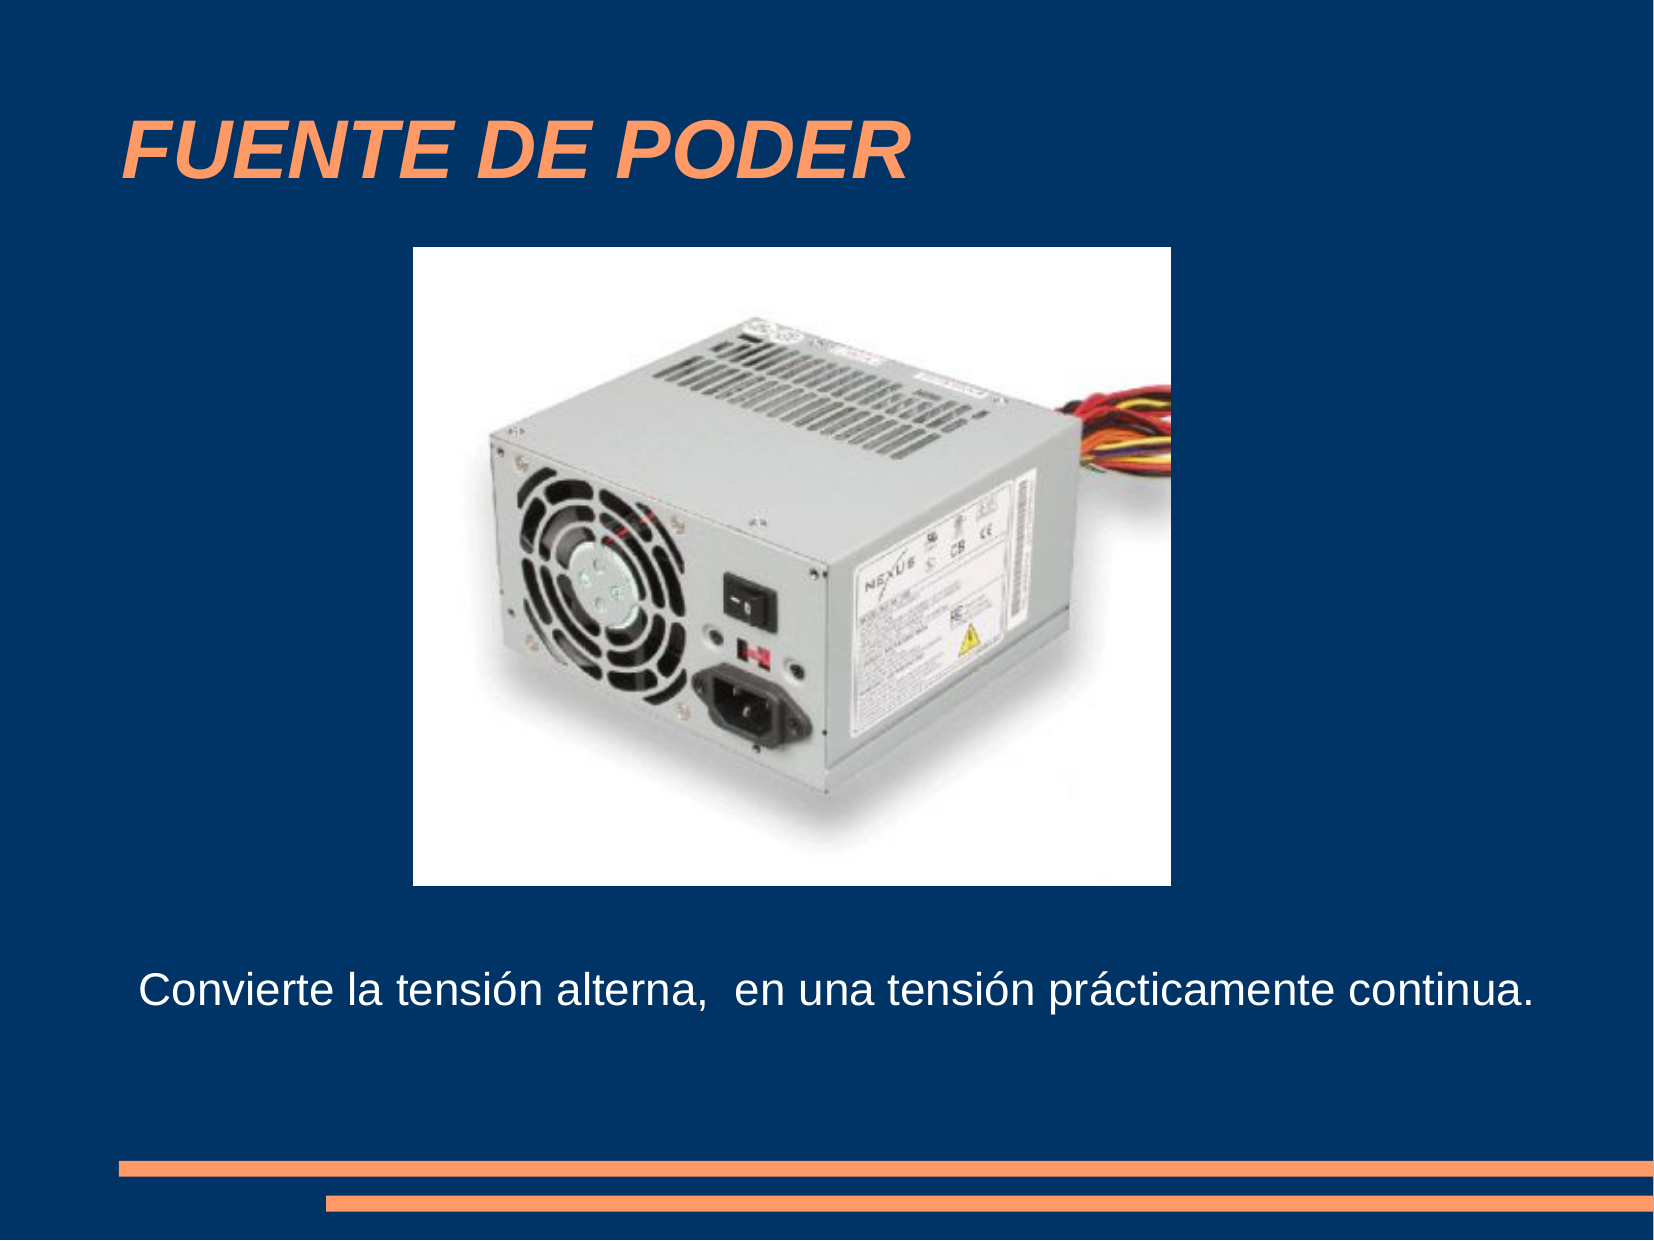

# FUENTE DE PODER
Convierte la tensión alterna, en una tensión prácticamente continua.